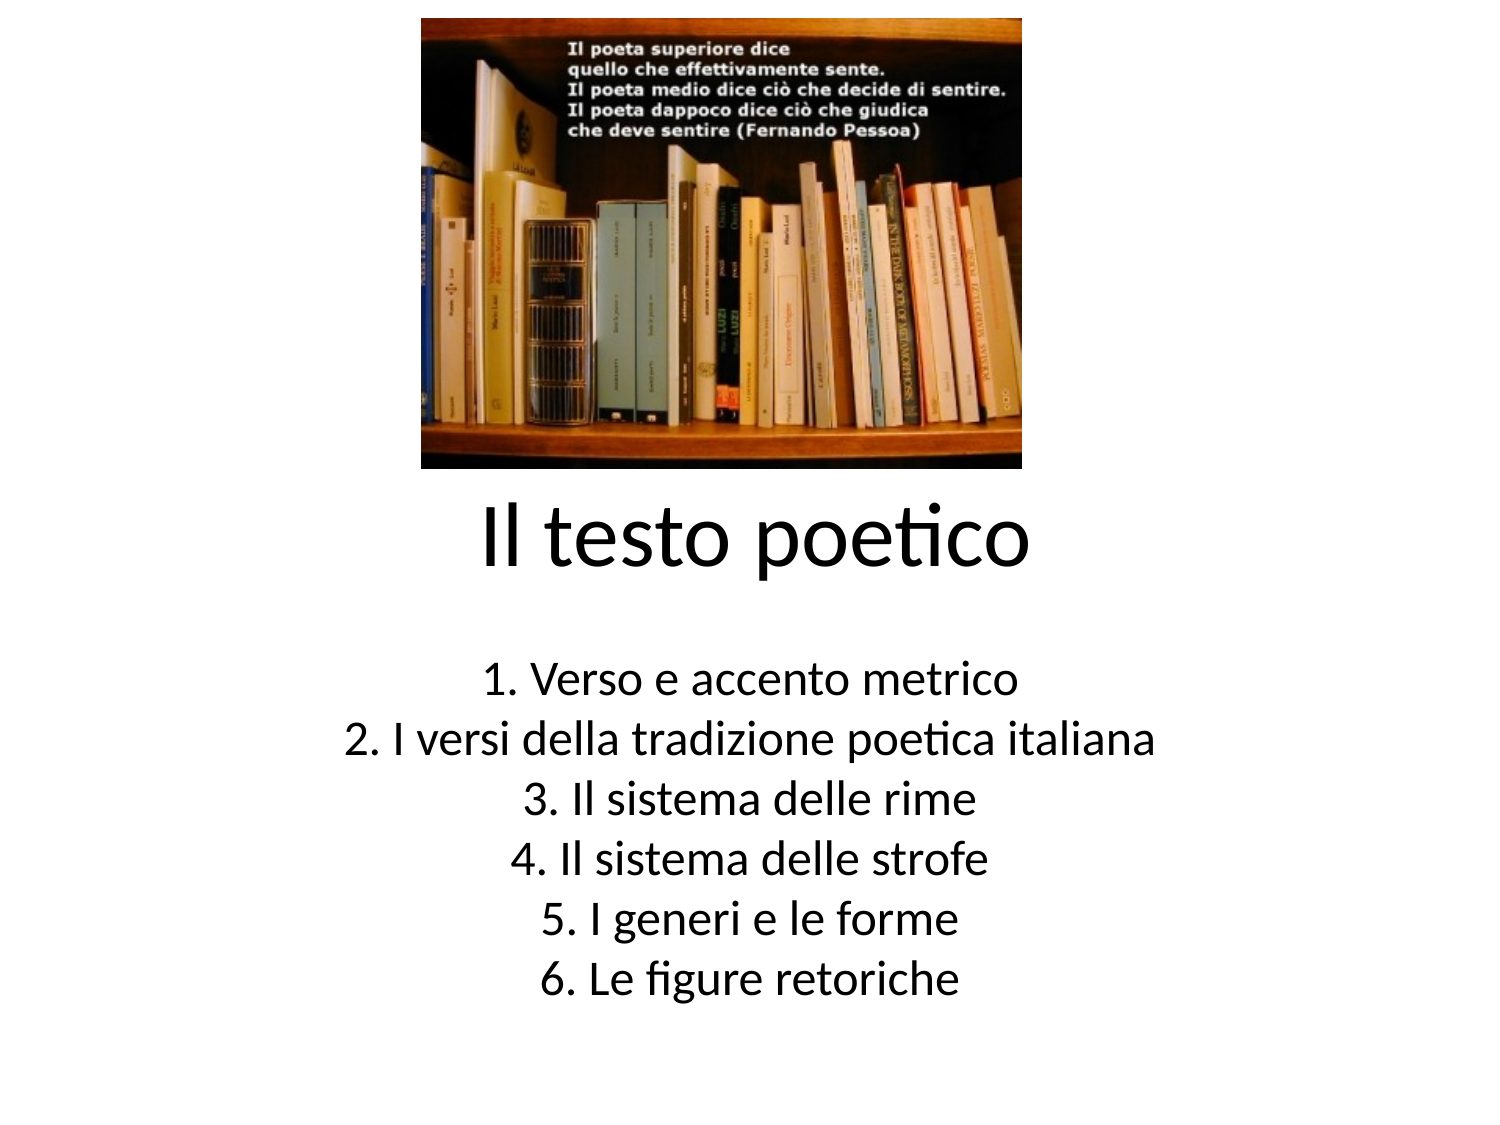

# Il testo poetico
1. Verso e accento metrico
2. I versi della tradizione poetica italiana
3. Il sistema delle rime
4. Il sistema delle strofe
5. I generi e le forme
6. Le figure retoriche